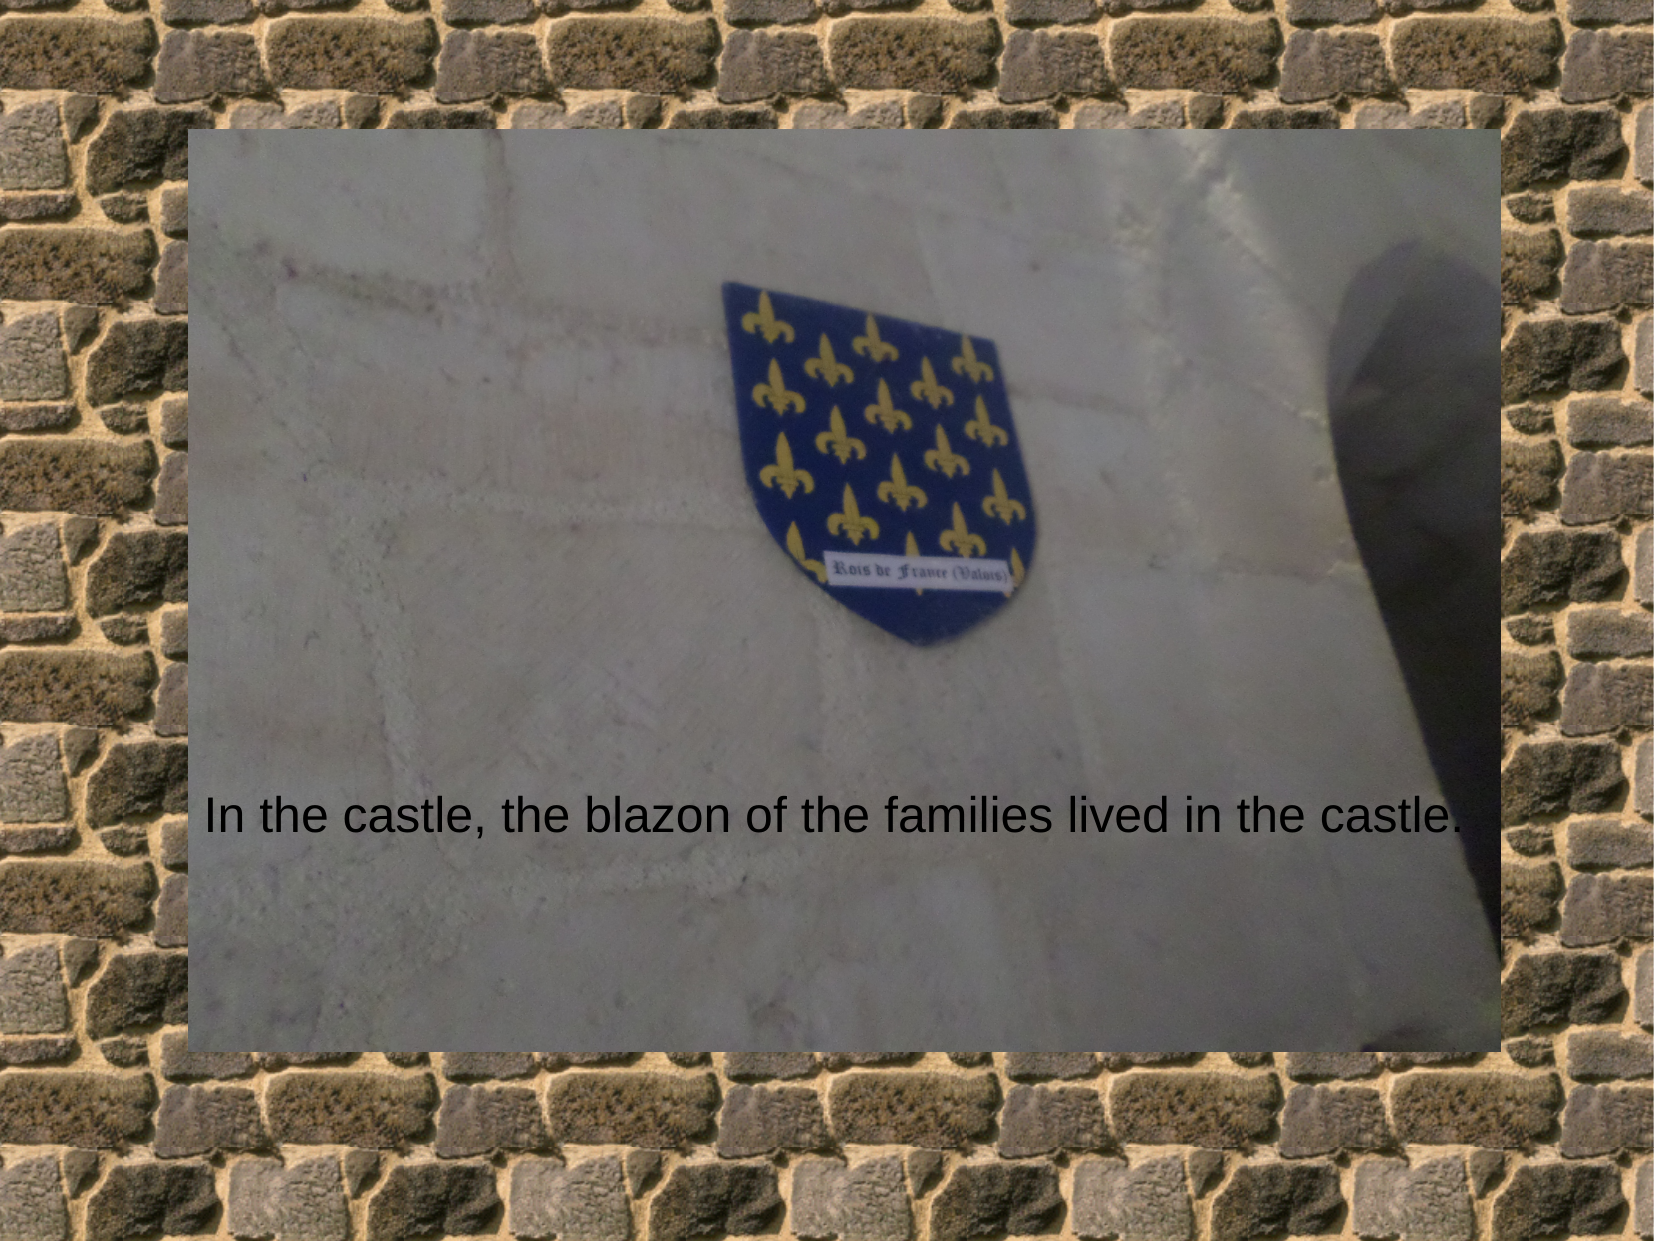

In the castle, the blazon of the families lived in the castle.